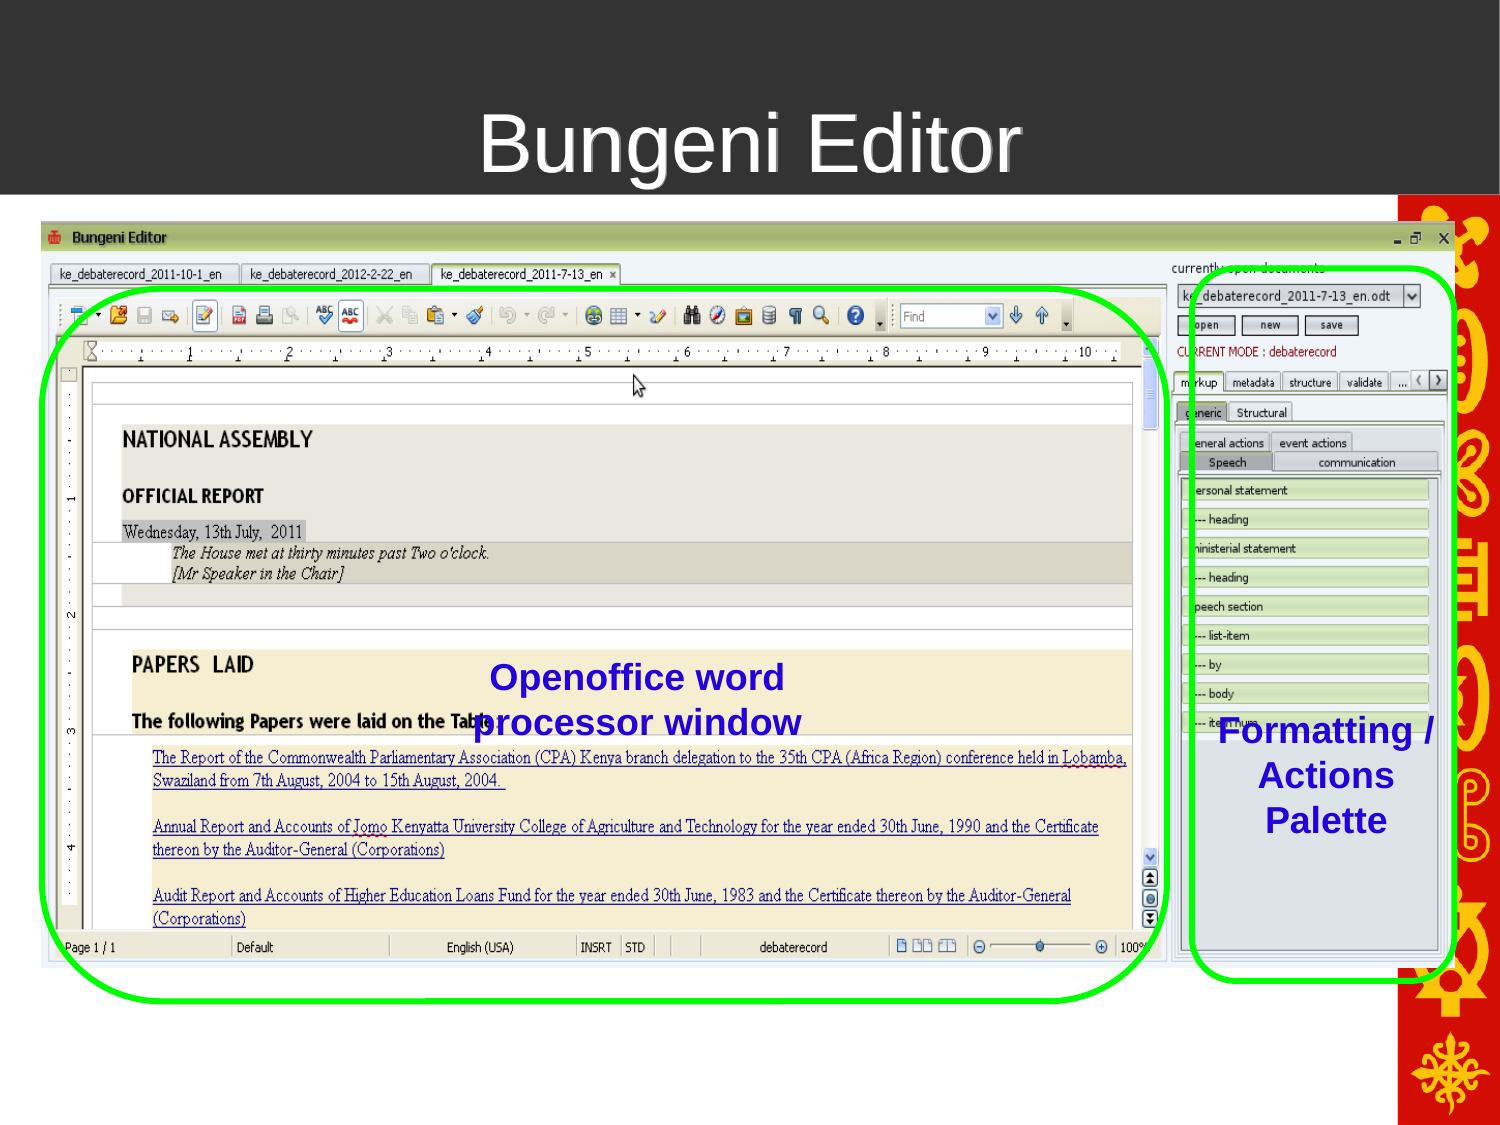

# Bungeni Editor
Openoffice word processor window
Formatting / Actions Palette